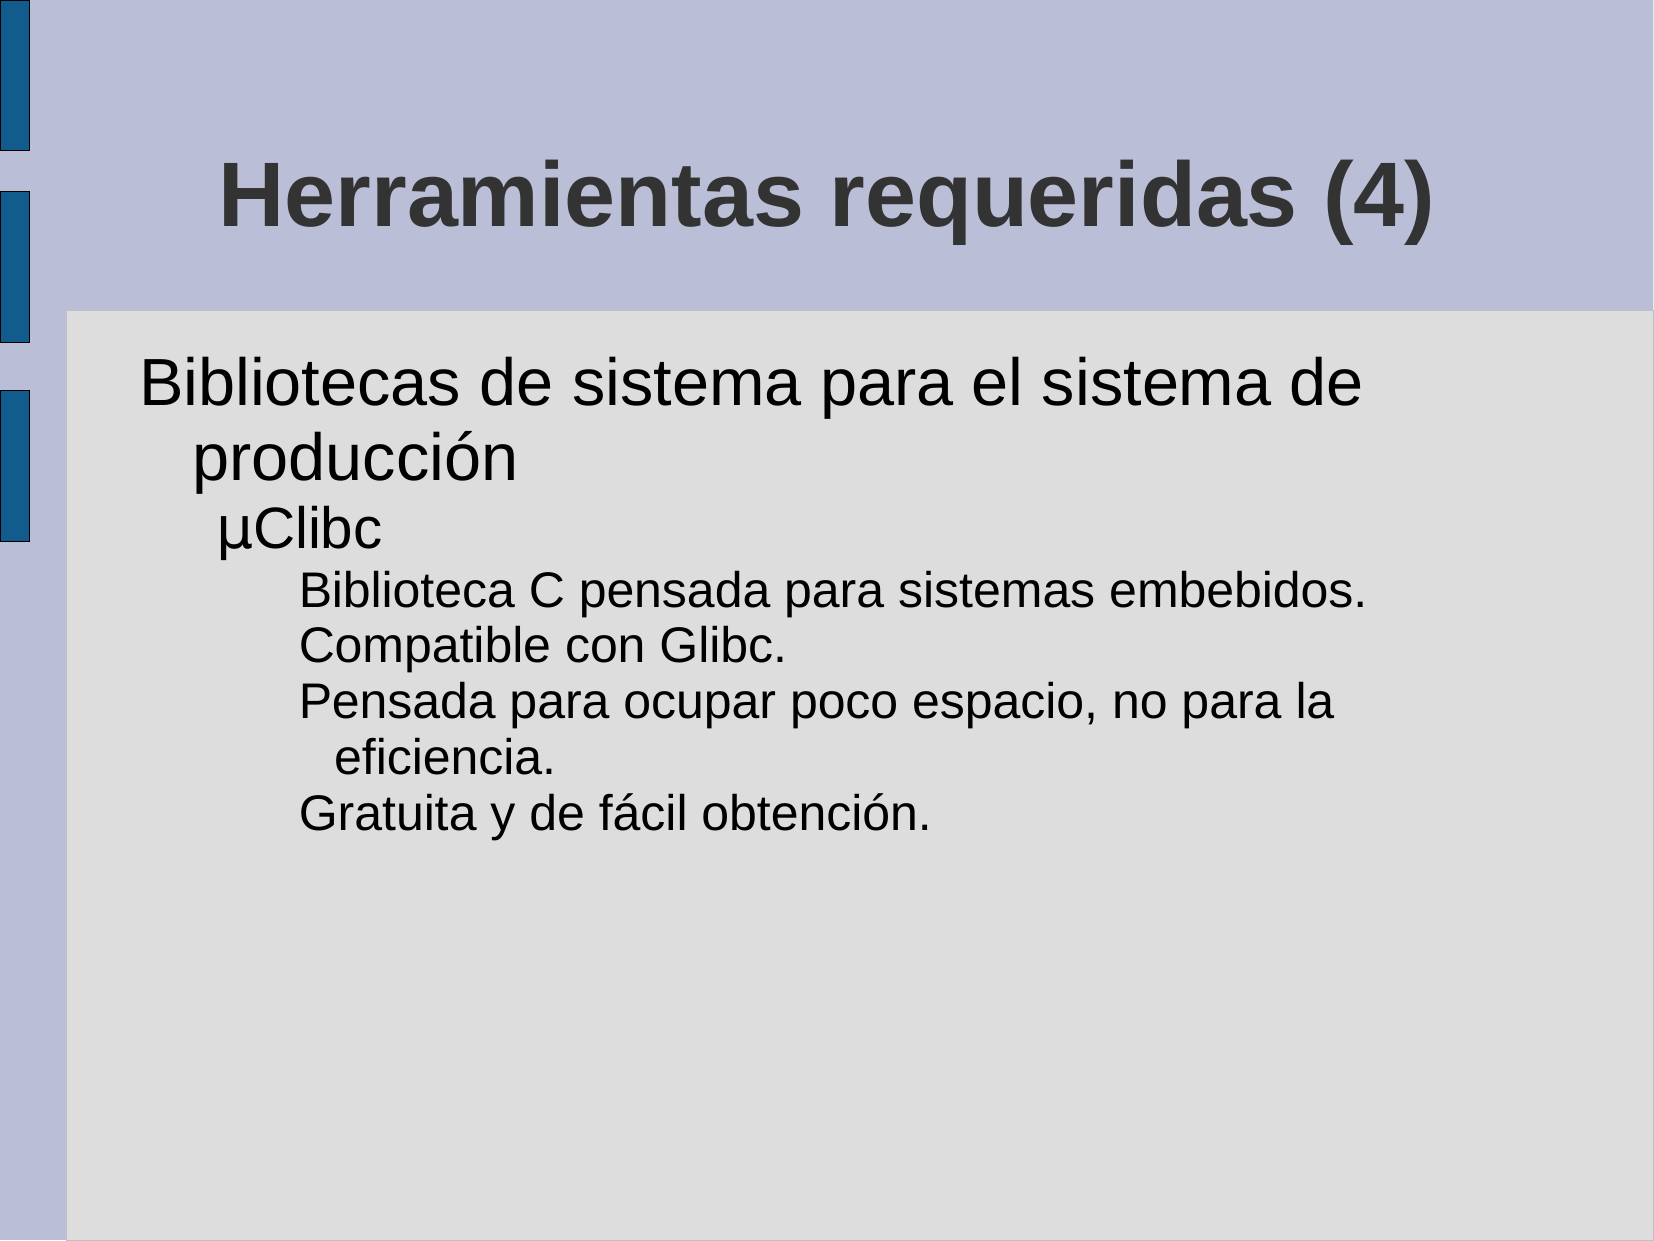

# Herramientas requeridas (4)
Bibliotecas de sistema para el sistema de producción
µClibc
Biblioteca C pensada para sistemas embebidos.
Compatible con Glibc.
Pensada para ocupar poco espacio, no para la eficiencia.
Gratuita y de fácil obtención.